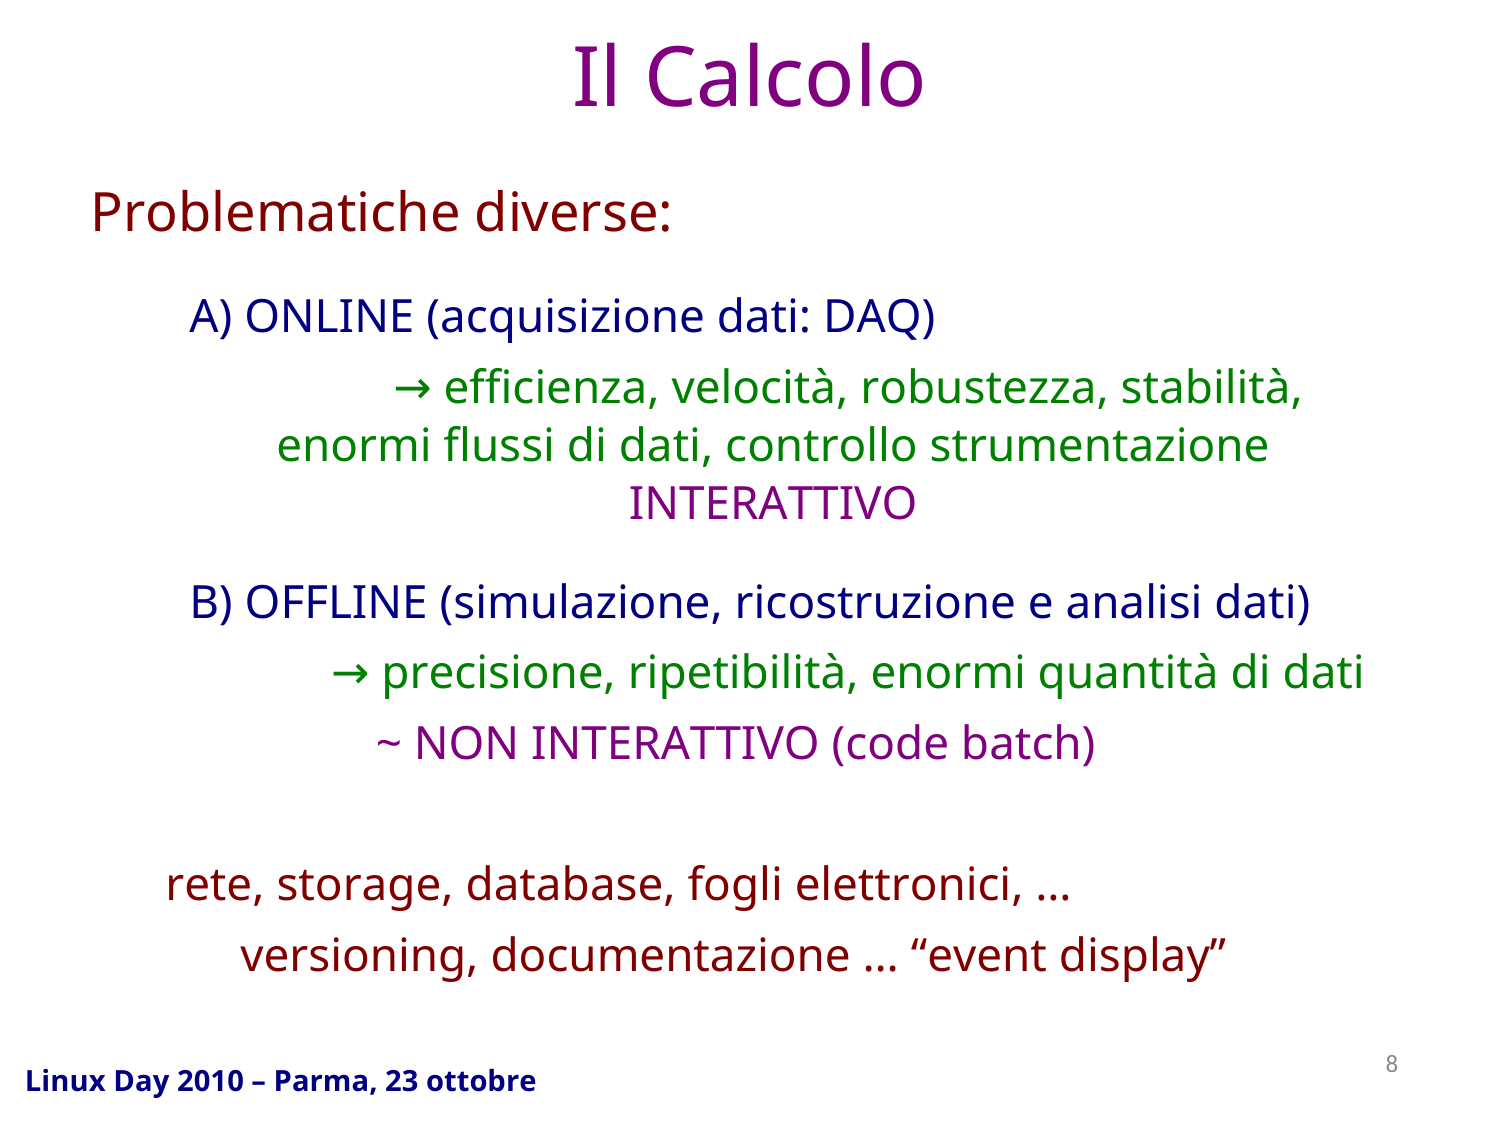

Il Calcolo
# Problematiche diverse:
	 A) ONLINE (acquisizione dati: DAQ)‏
			→ efficienza, velocità, robustezza, stabilità, enormi flussi di dati, controllo strumentazione INTERATTIVO
	 B) OFFLINE (simulazione, ricostruzione e analisi dati)‏
			→ precisione, ripetibilità, enormi quantità di dati
~ NON INTERATTIVO (code batch)
	rete, storage, database, fogli elettronici, …
		versioning, documentazione … “event display”
8